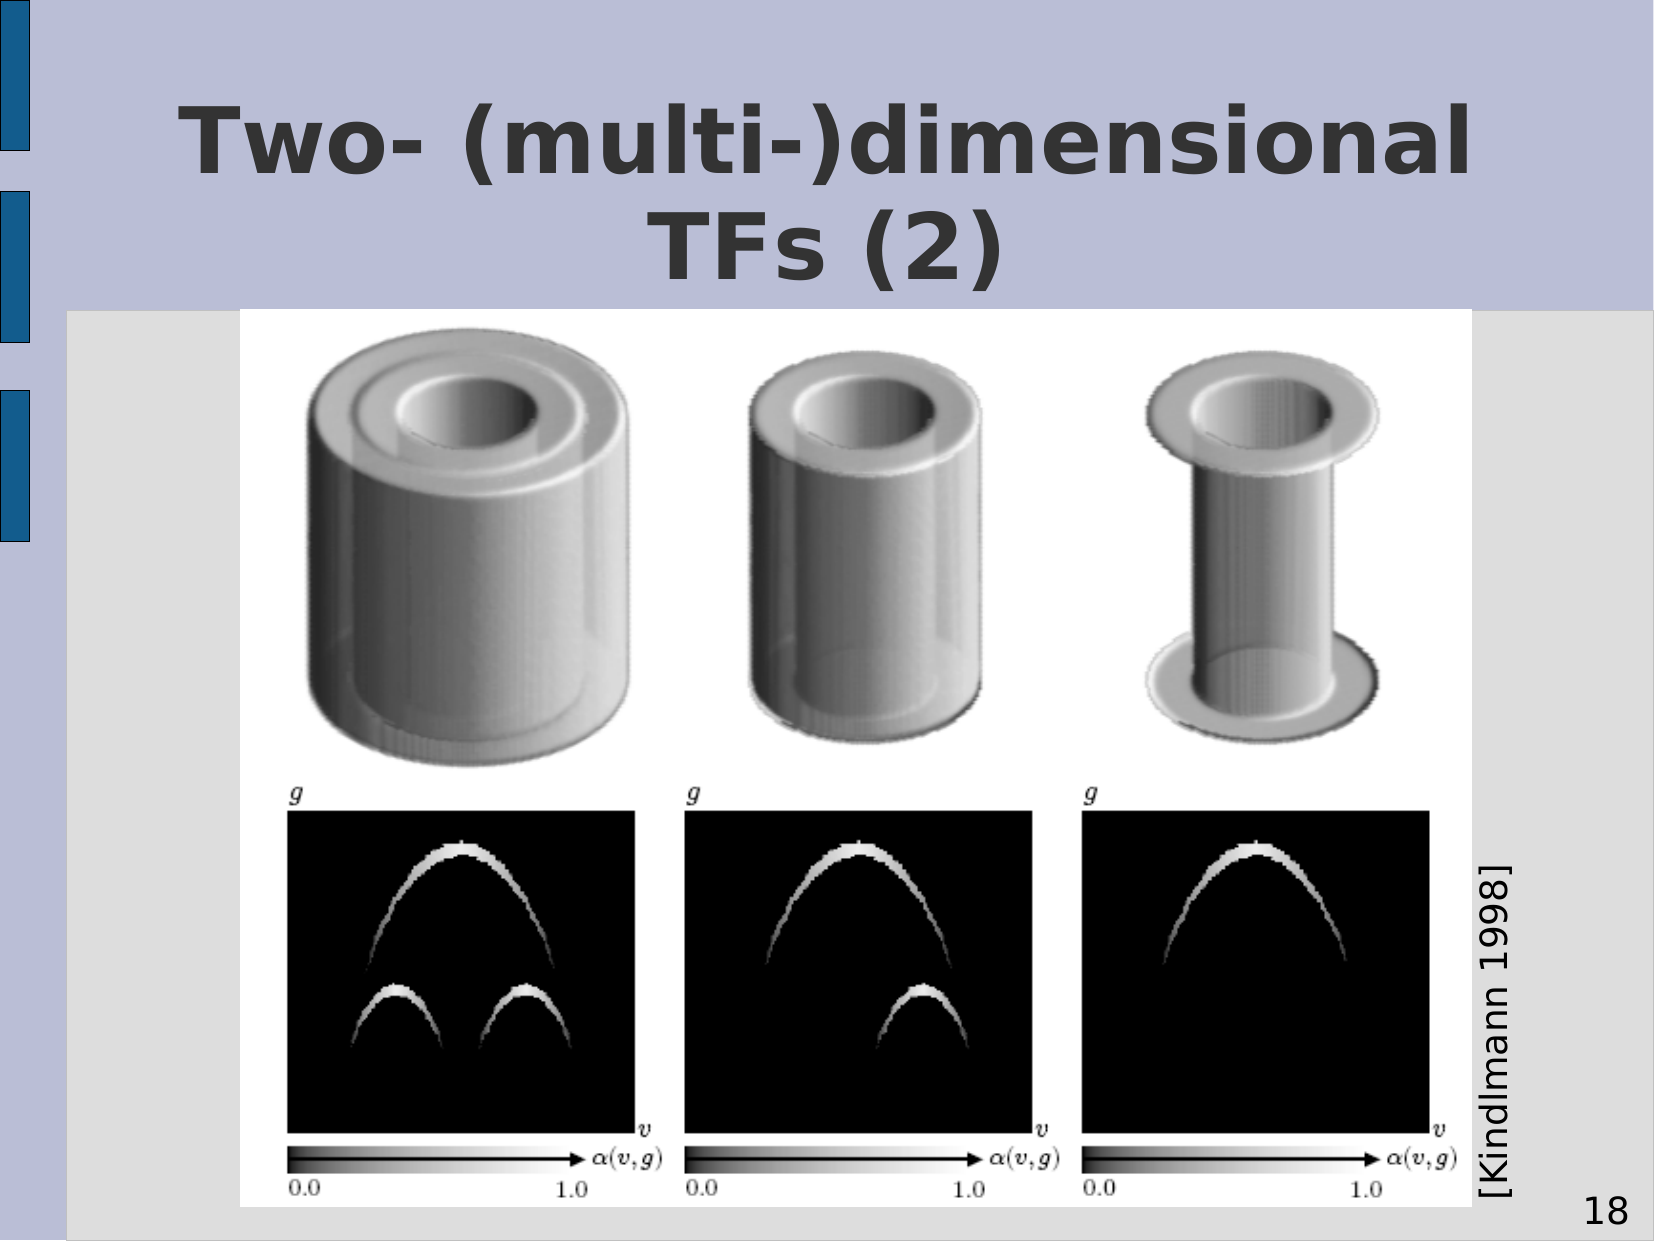

# Two- (multi-)dimensional TFs (2)
[Kindlmann 1998]